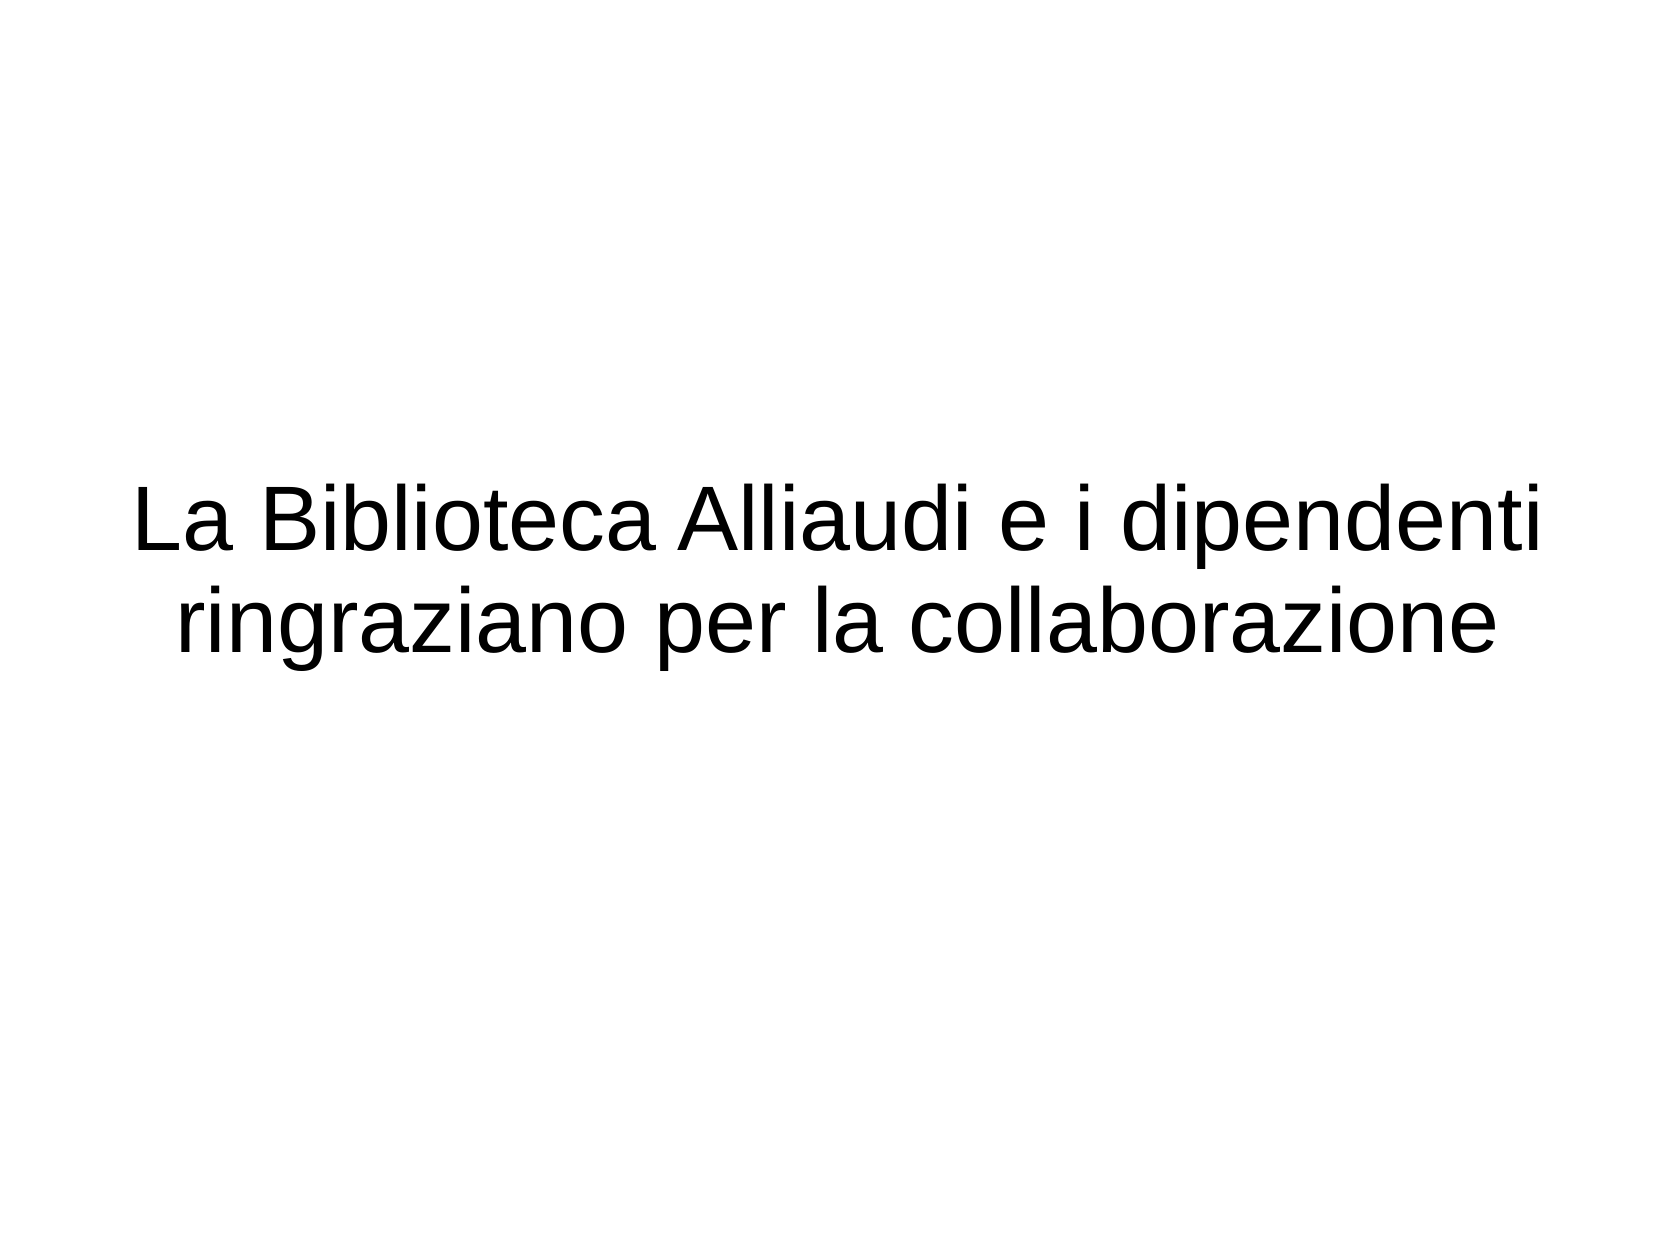

# La Biblioteca Alliaudi e i dipendenti ringraziano per la collaborazione